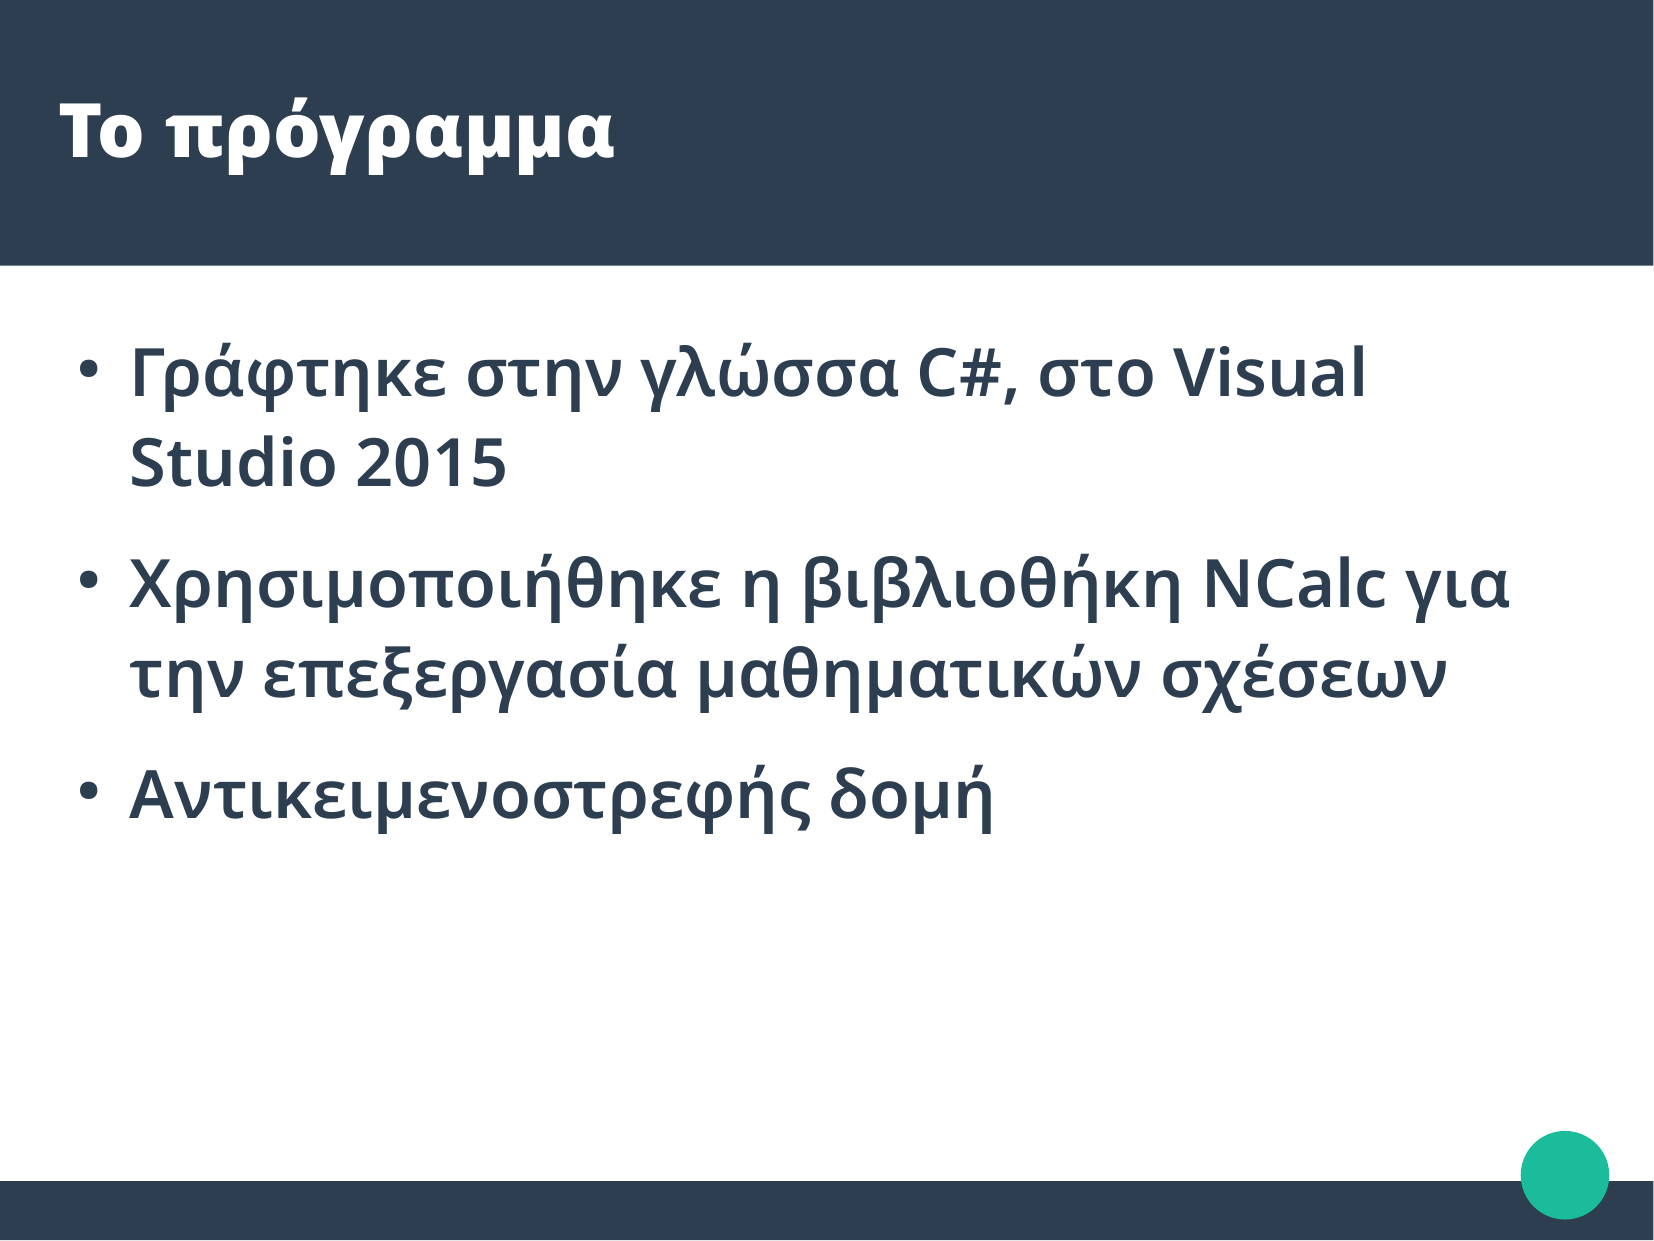

# Το πρόγραμμα
Γράφτηκε στην γλώσσα C#, στο Visual Studio 2015
Χρησιμοποιήθηκε η βιβλιοθήκη NCalc για την επεξεργασία μαθηματικών σχέσεων
Αντικειμενοστρεφής δομή